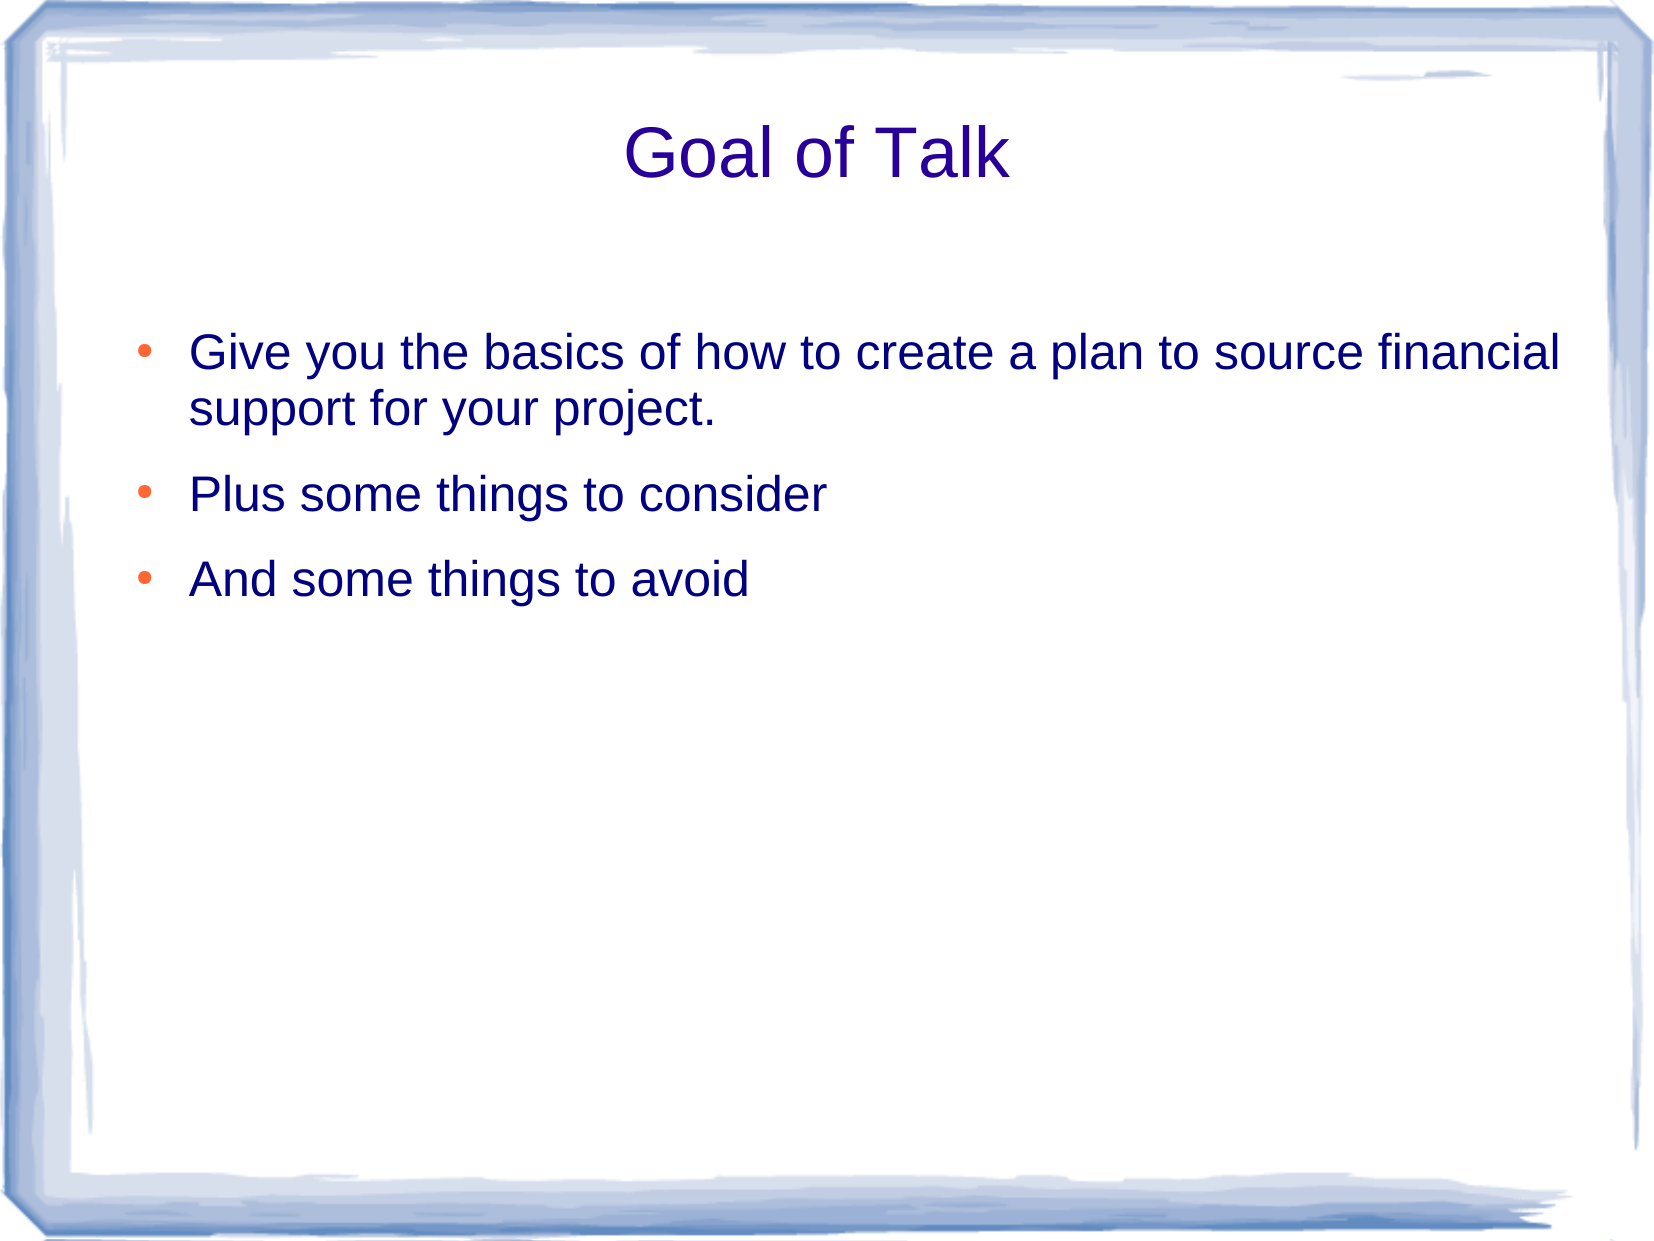

# Goal of Talk
Give you the basics of how to create a plan to source financial support for your project.
Plus some things to consider
And some things to avoid